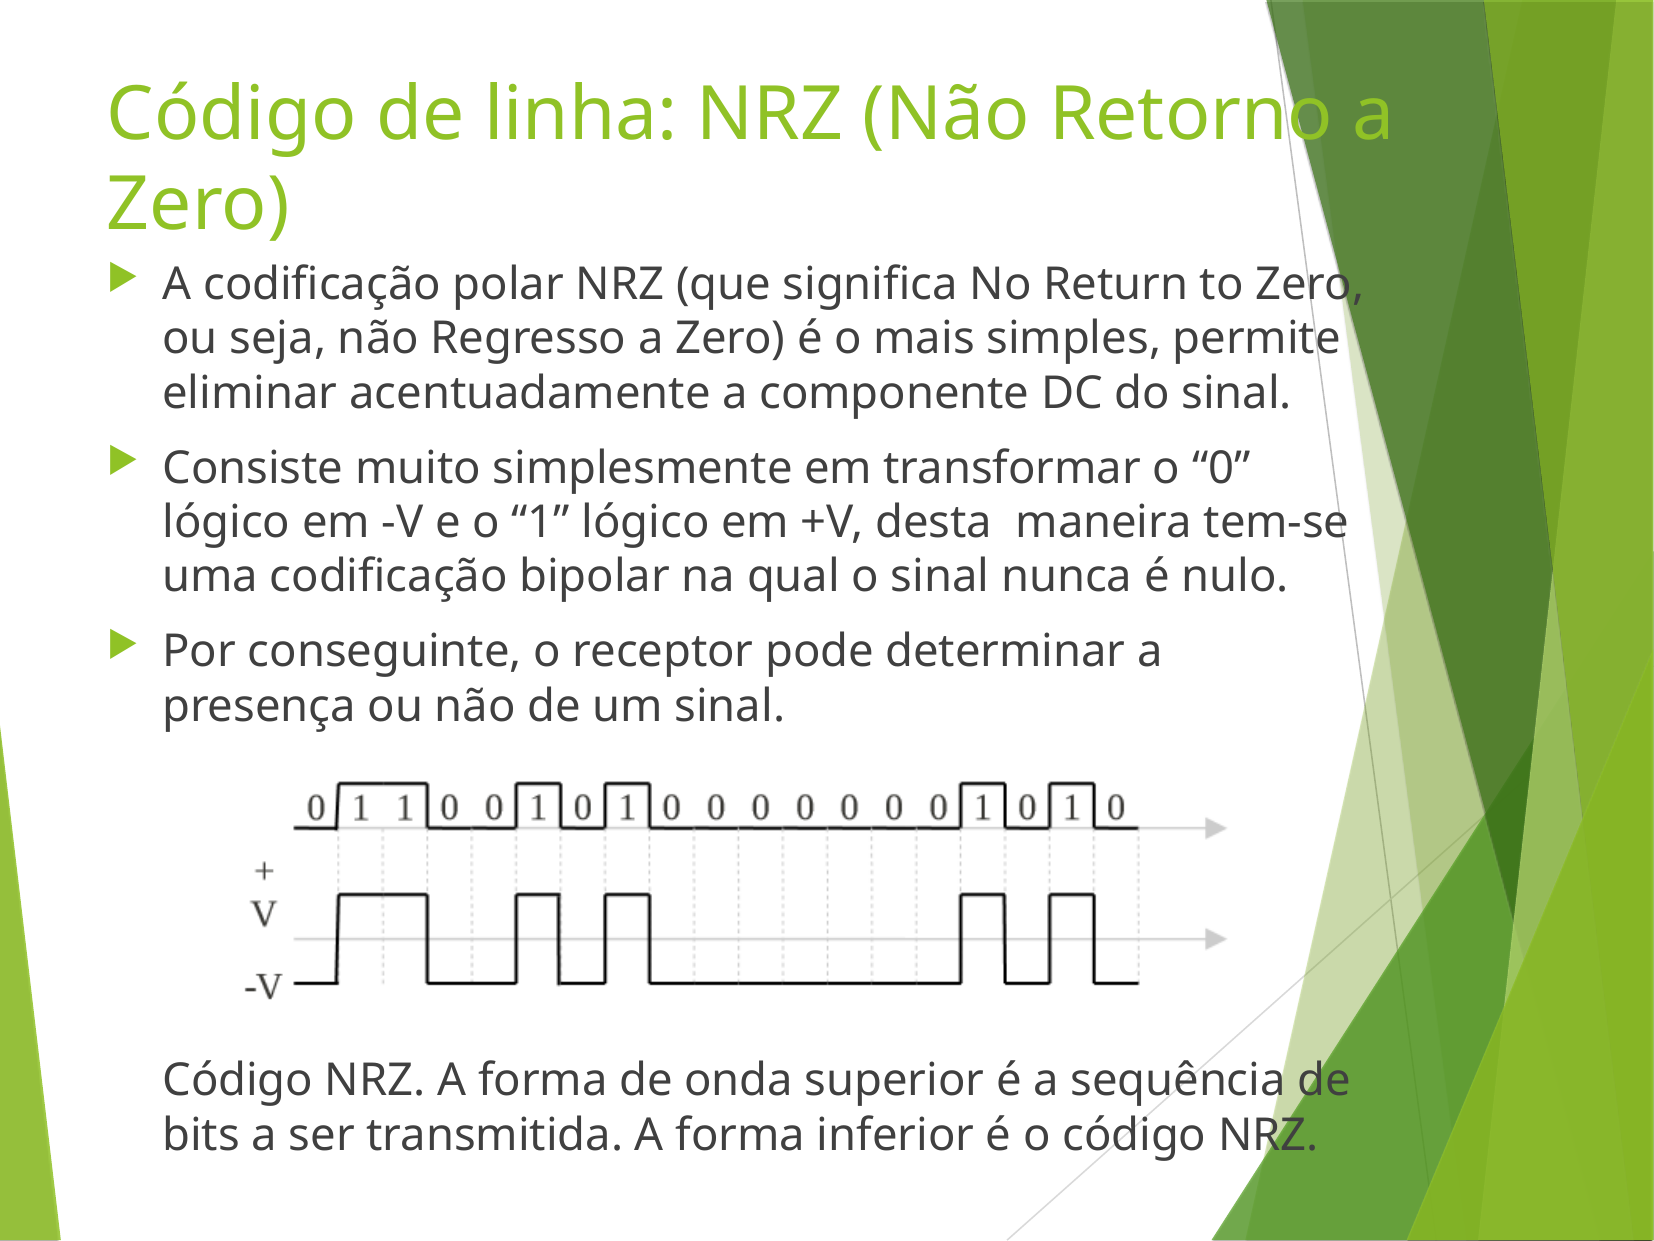

# Código de linha: NRZ (Não Retorno a Zero)
A codificação polar NRZ (que significa No Return to Zero, ou seja, não Regresso a Zero) é o mais simples, permite eliminar acentuadamente a componente DC do sinal.
Consiste muito simplesmente em transformar o “0” lógico em -V e o “1” lógico em +V, desta maneira tem-se uma codificação bipolar na qual o sinal nunca é nulo.
Por conseguinte, o receptor pode determinar a presença ou não de um sinal.
Código NRZ. A forma de onda superior é a sequência de bits a ser transmitida. A forma inferior é o código NRZ.